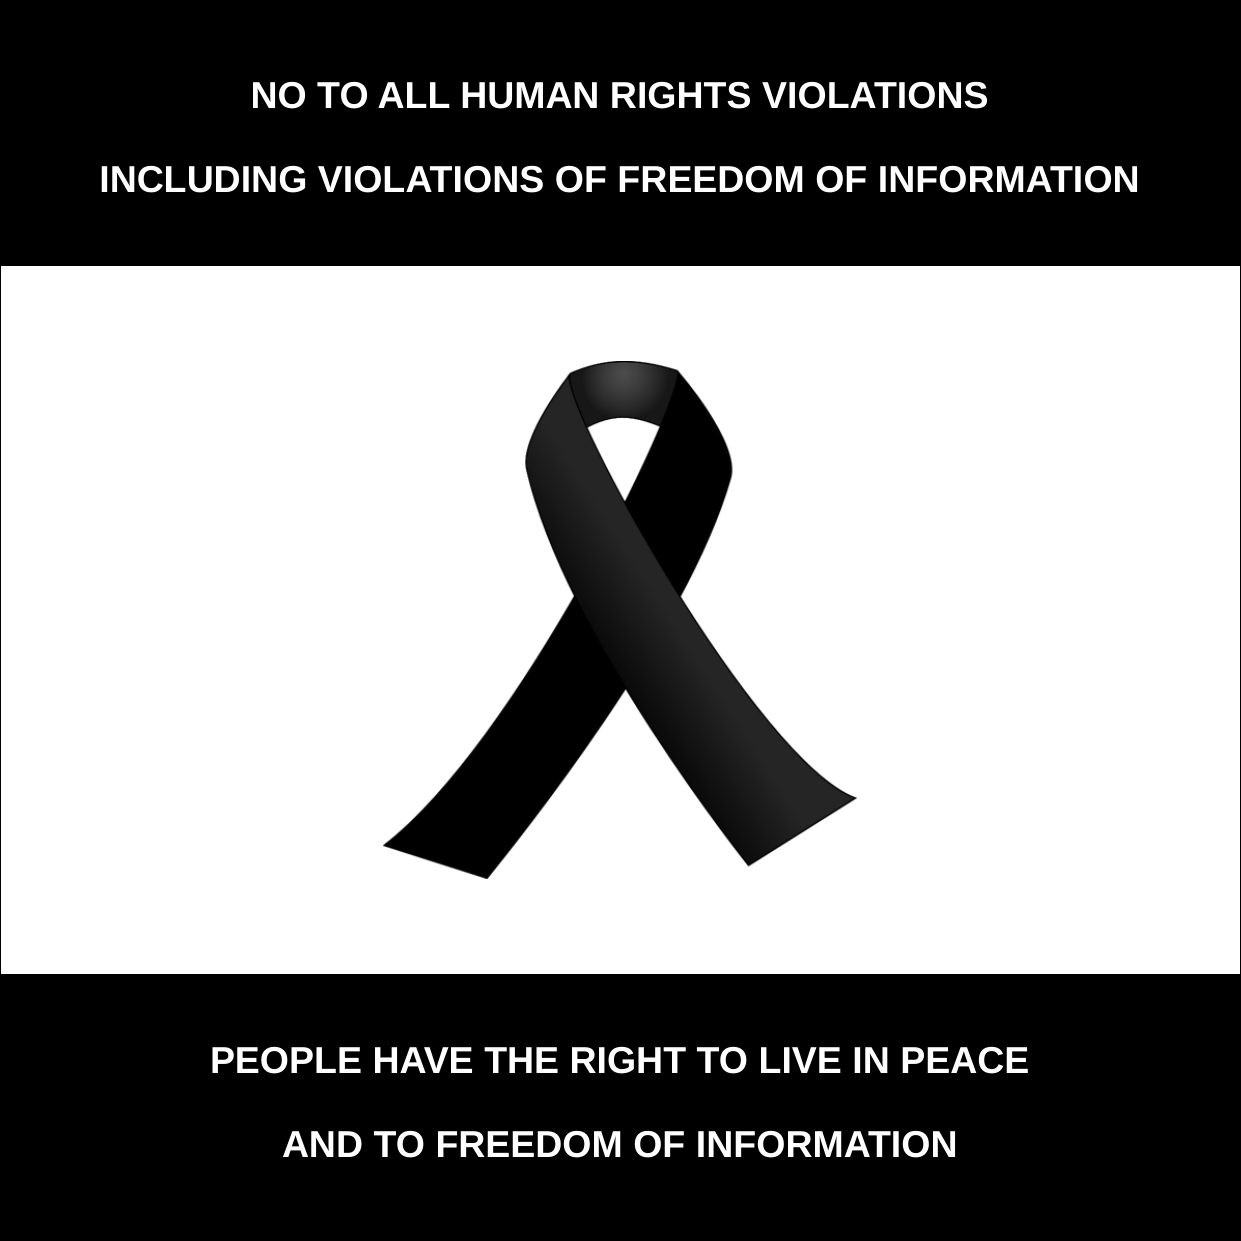

NO TO ALL HUMAN RIGHTS VIOLATIONS
INCLUDING VIOLATIONS OF FREEDOM OF INFORMATION
PEOPLE HAVE THE RIGHT TO LIVE IN PEACE
AND TO FREEDOM OF INFORMATION